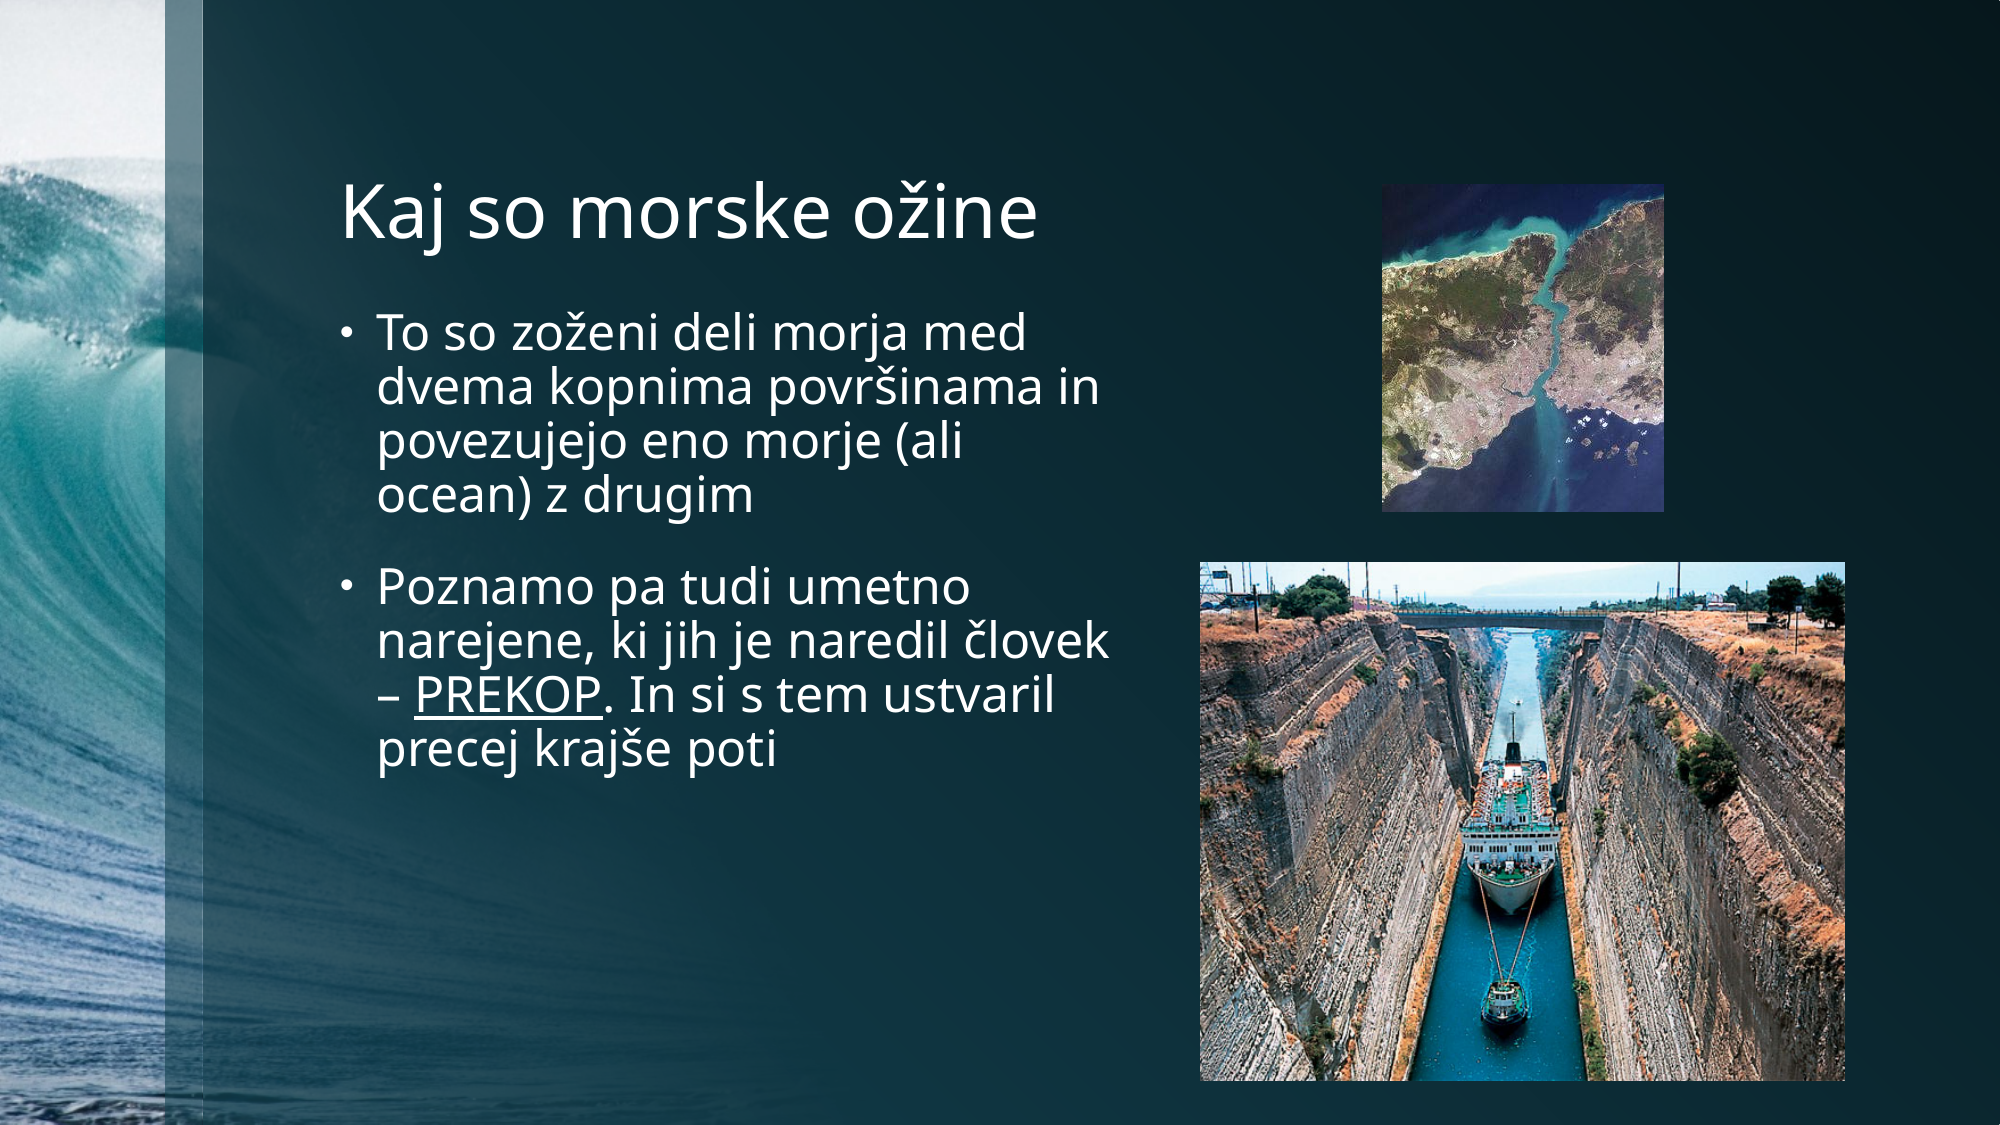

# Kaj so morske ožine
To so zoženi deli morja med dvema kopnima površinama in povezujejo eno morje (ali ocean) z drugim
Poznamo pa tudi umetno narejene, ki jih je naredil človek – PREKOP. In si s tem ustvaril precej krajše poti